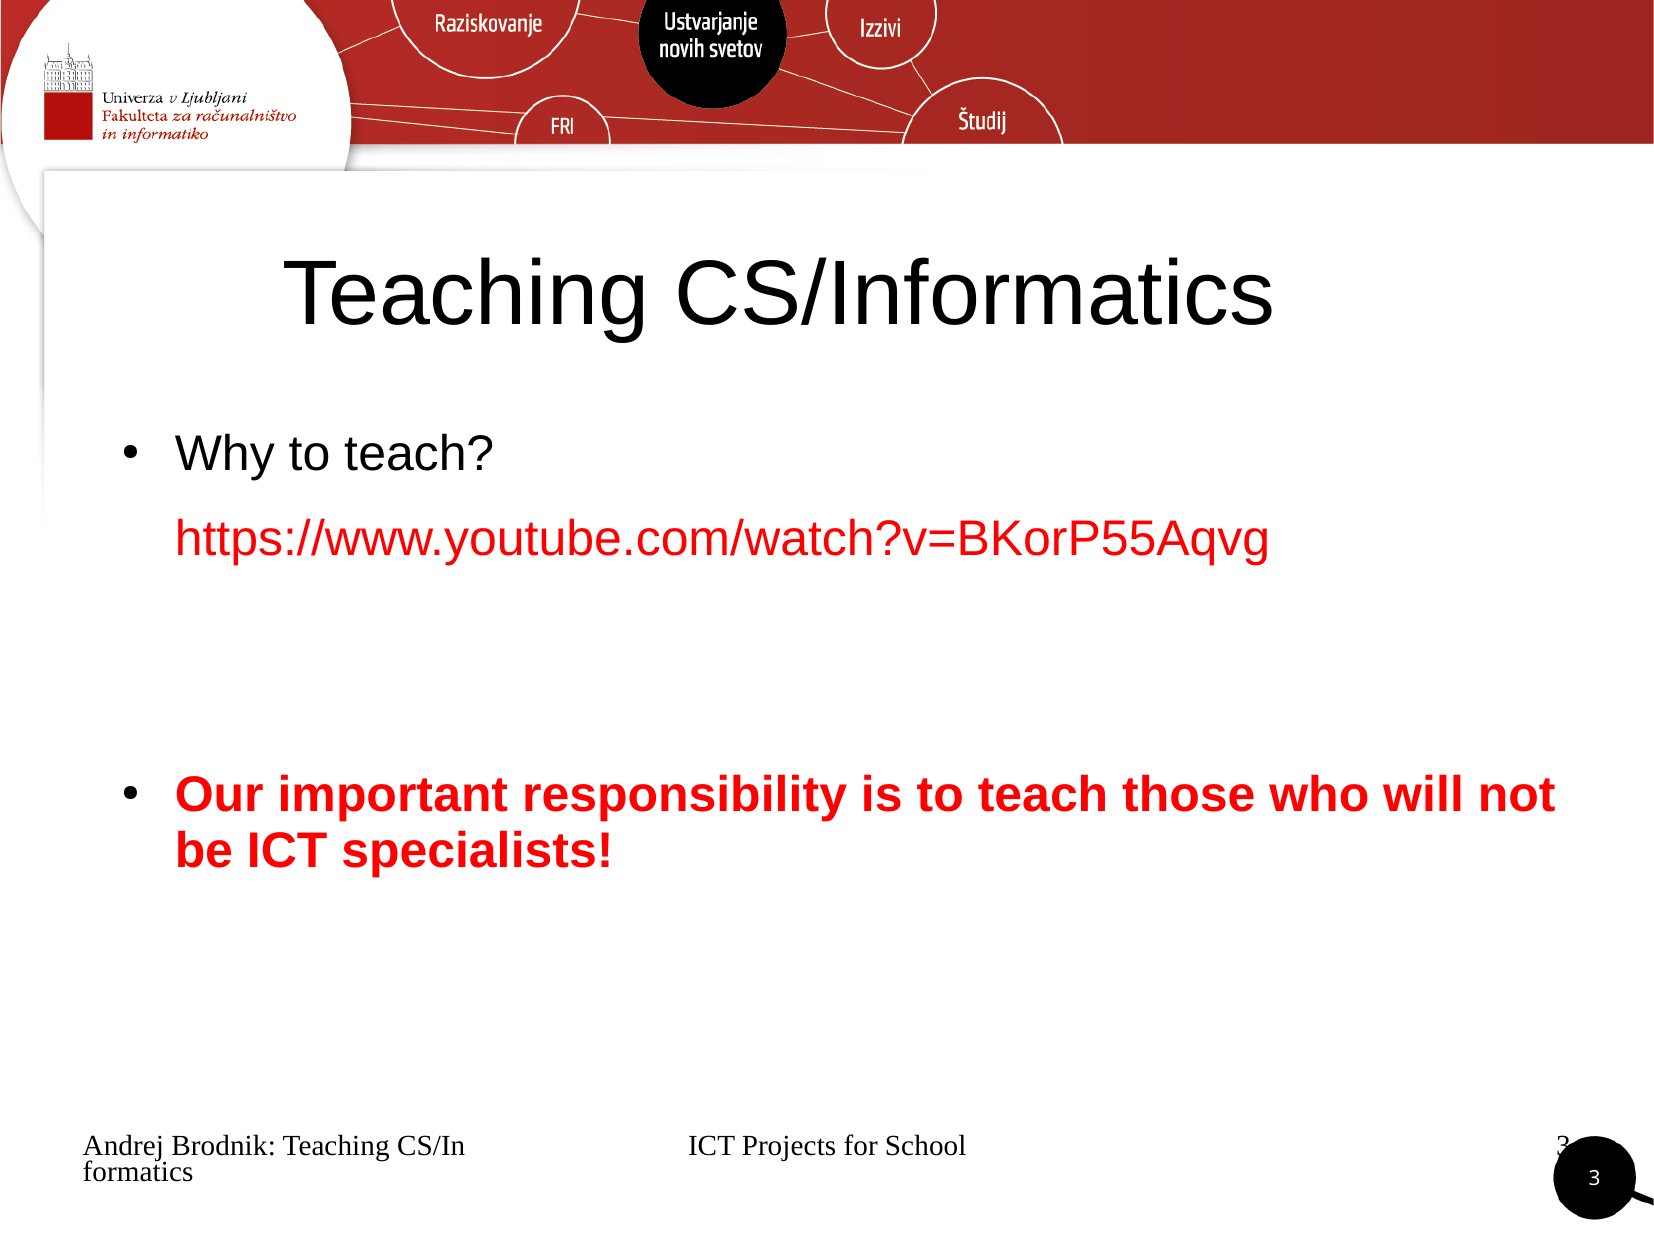

# Teaching CS/Informatics
Why to teach?
https://www.youtube.com/watch?v=BKorP55Aqvg
Our important responsibility is to teach those who will not be ICT specialists!
Andrej Brodnik: Teaching CS/Informatics
ICT Projects for School
3